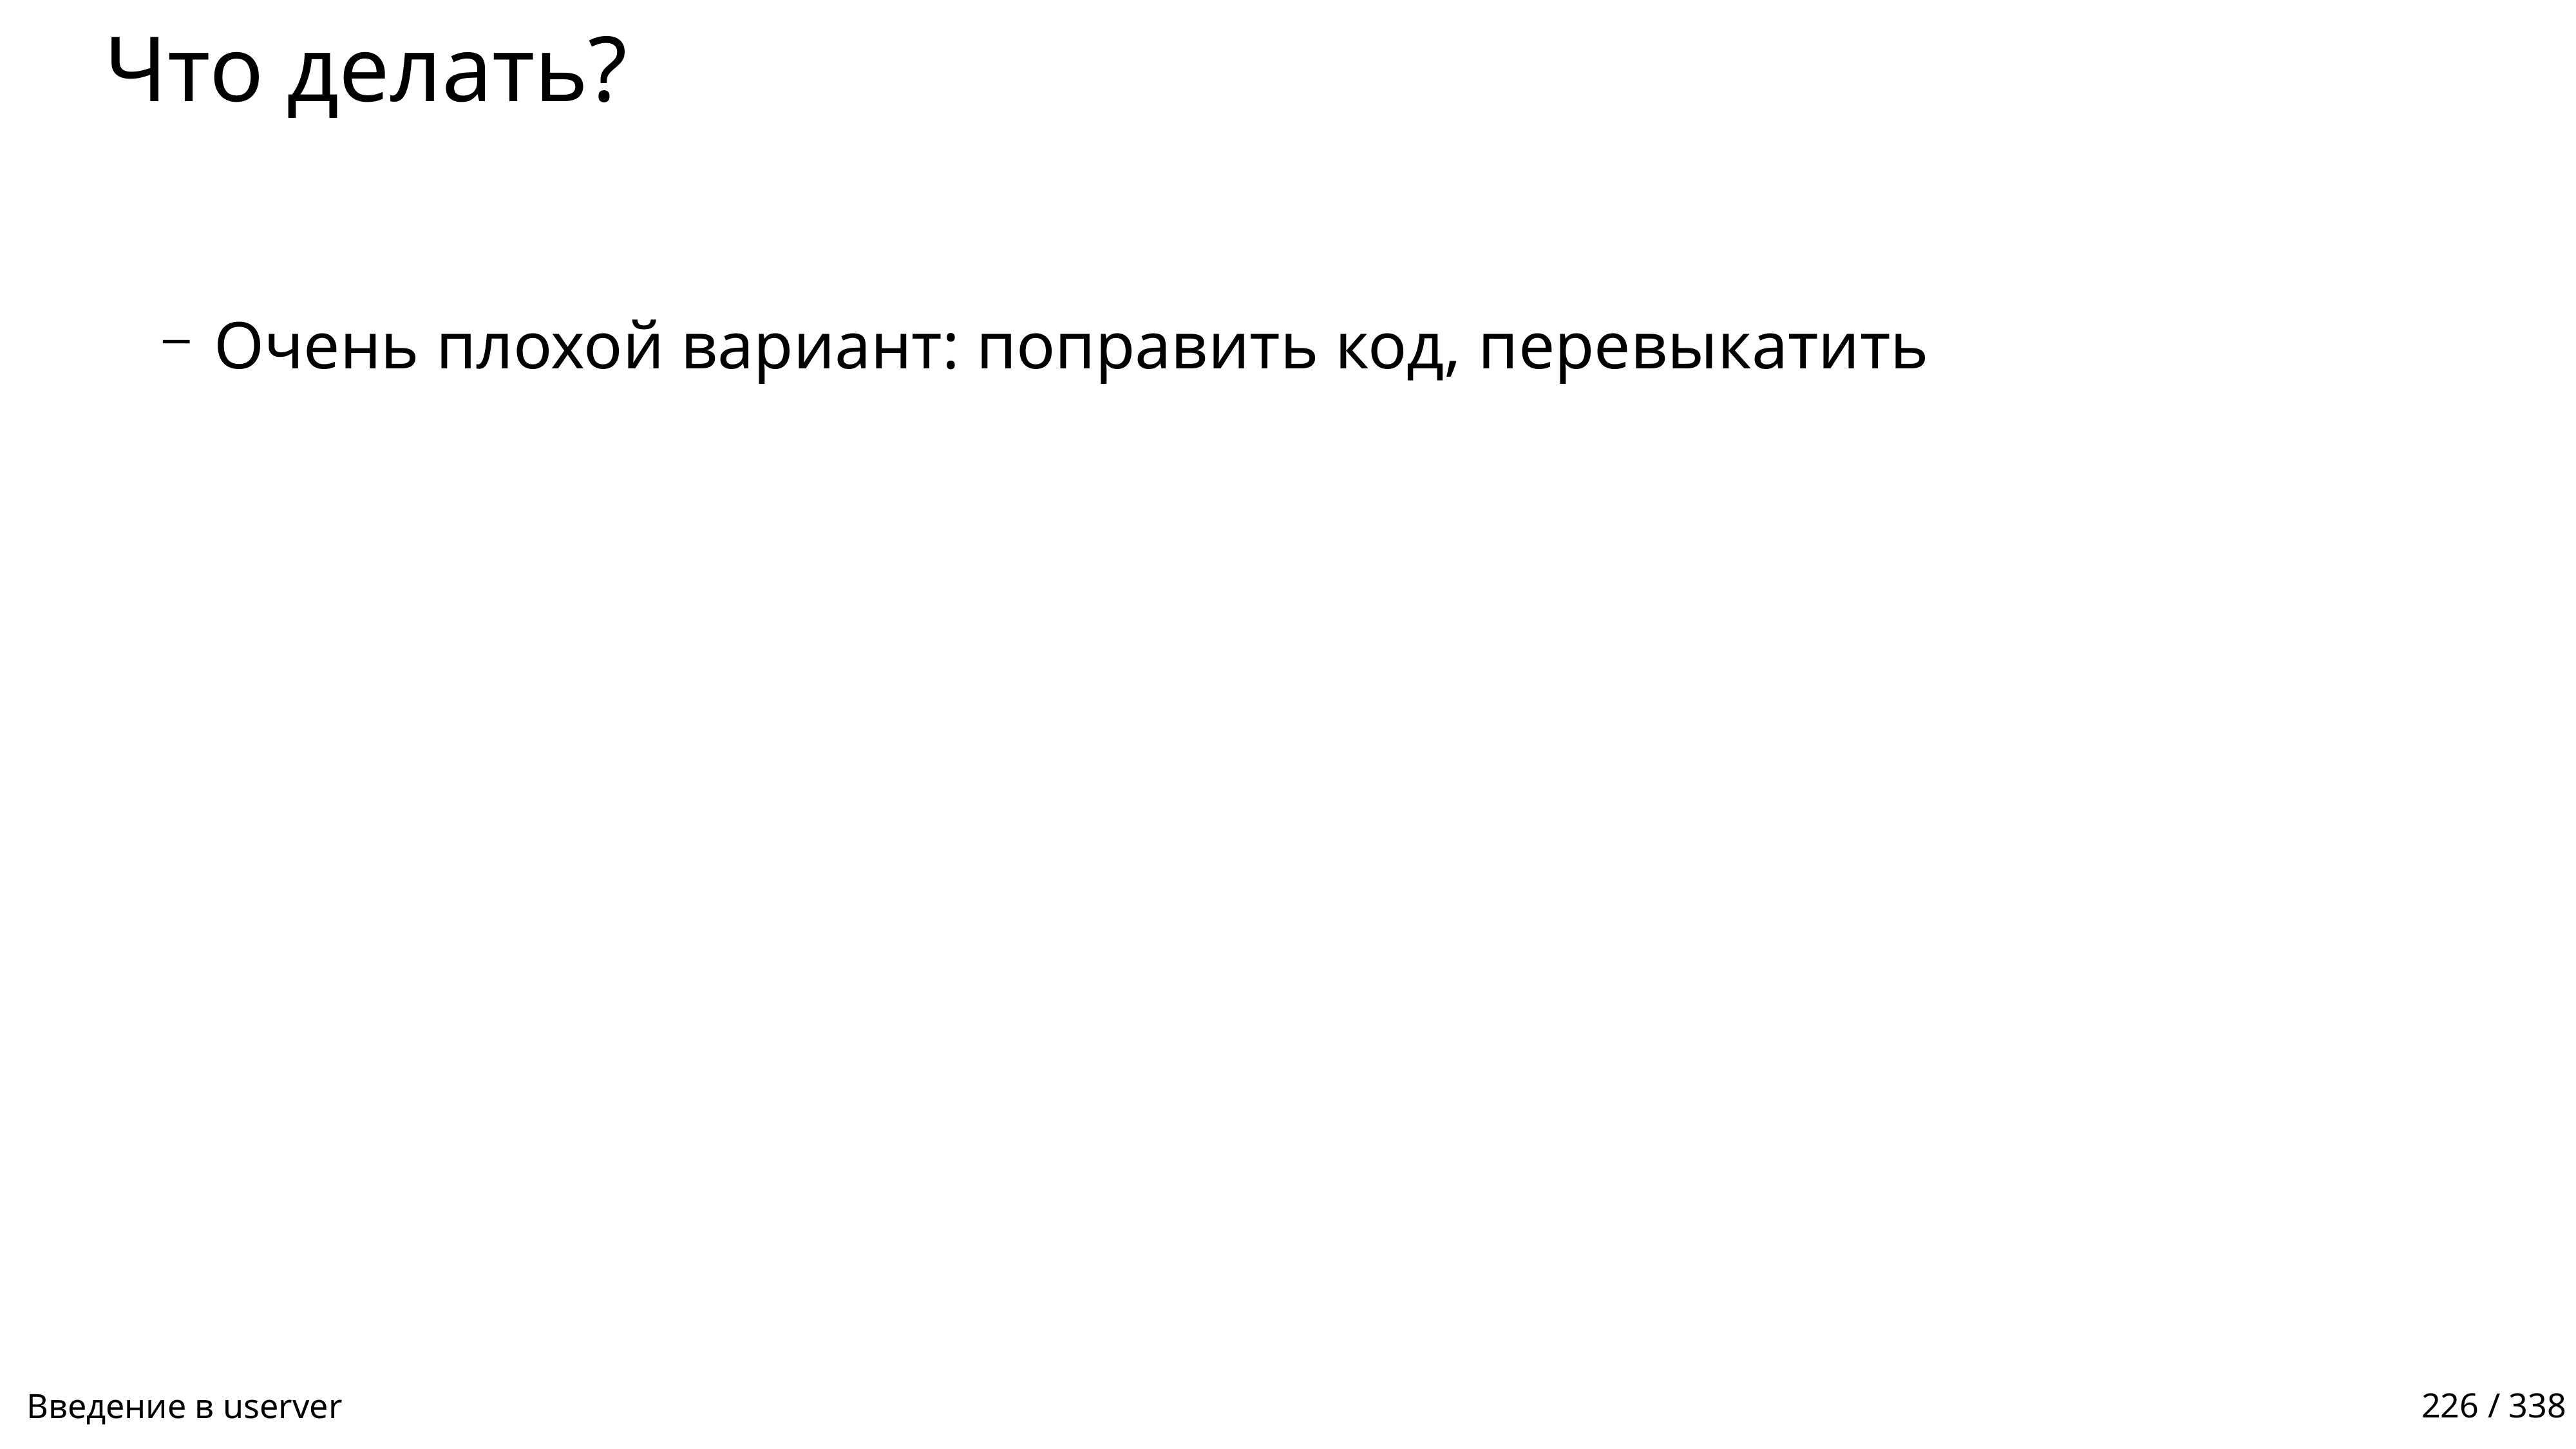

Что делать?
# Очень плохой вариант: поправить код, перевыкатить
Введение в userver